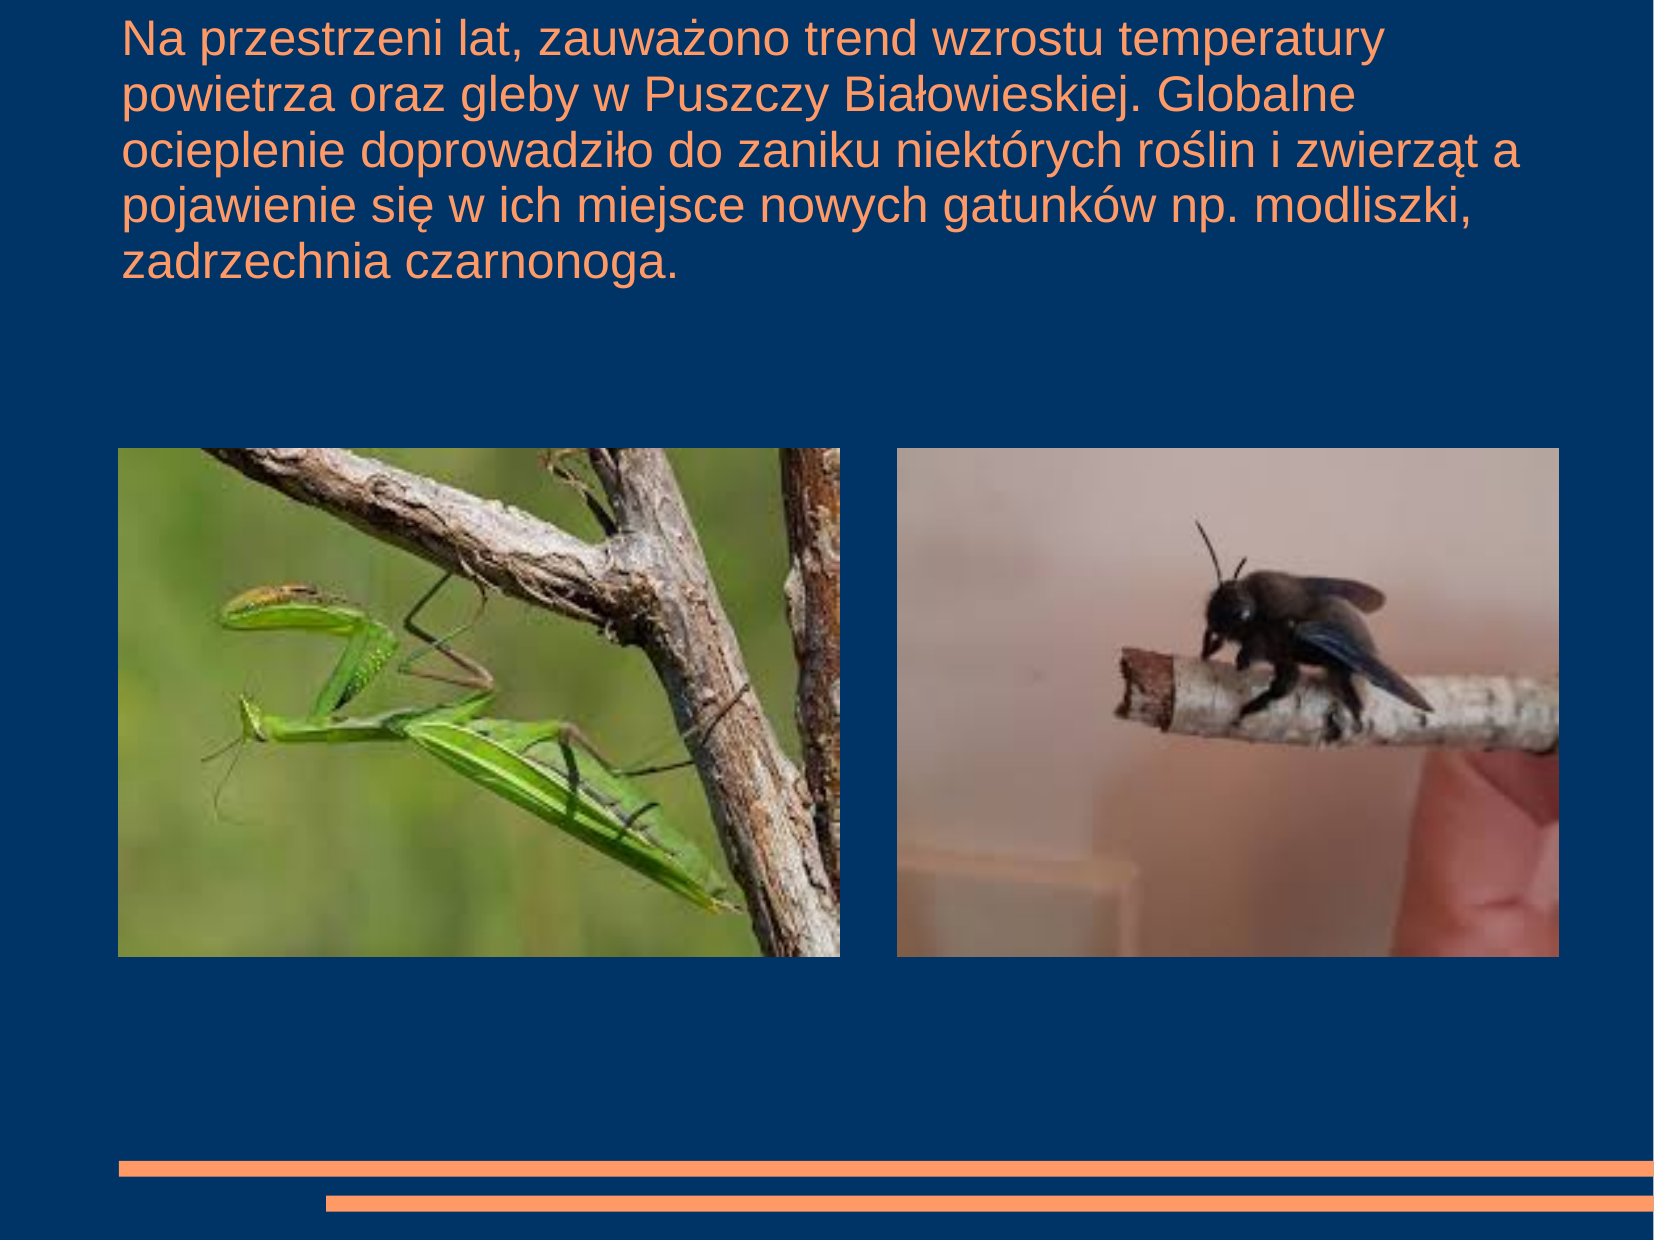

# Na przestrzeni lat, zauważono trend wzrostu temperatury powietrza oraz gleby w Puszczy Białowieskiej. Globalne ocieplenie doprowadziło do zaniku niektórych roślin i zwierząt a pojawienie się w ich miejsce nowych gatunków np. modliszki, zadrzechnia czarnonoga.